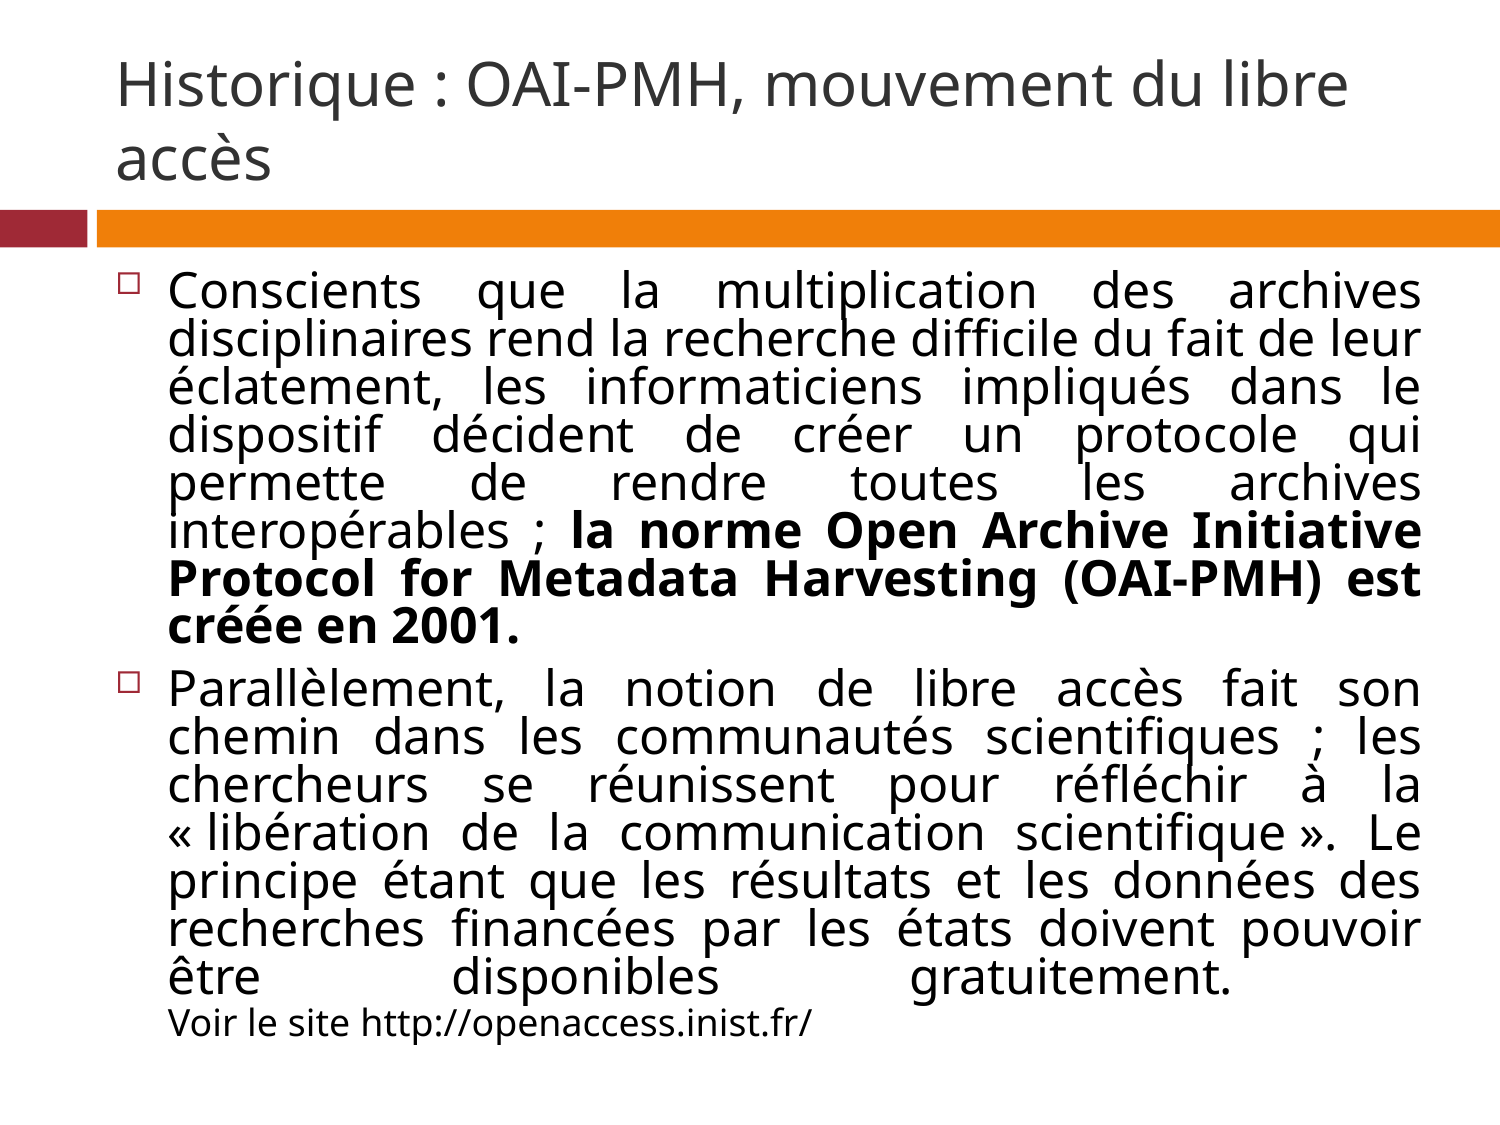

# Historique : OAI-PMH, mouvement du libre accès
Conscients que la multiplication des archives disciplinaires rend la recherche difficile du fait de leur éclatement, les informaticiens impliqués dans le dispositif décident de créer un protocole qui permette de rendre toutes les archives interopérables ; la norme Open Archive Initiative Protocol for Metadata Harvesting (OAI-PMH) est créée en 2001.
Parallèlement, la notion de libre accès fait son chemin dans les communautés scientifiques ; les chercheurs se réunissent pour réfléchir à la « libération de la communication scientifique ». Le principe étant que les résultats et les données des recherches financées par les états doivent pouvoir être disponibles gratuitement.
Voir le site http://openaccess.inist.fr/